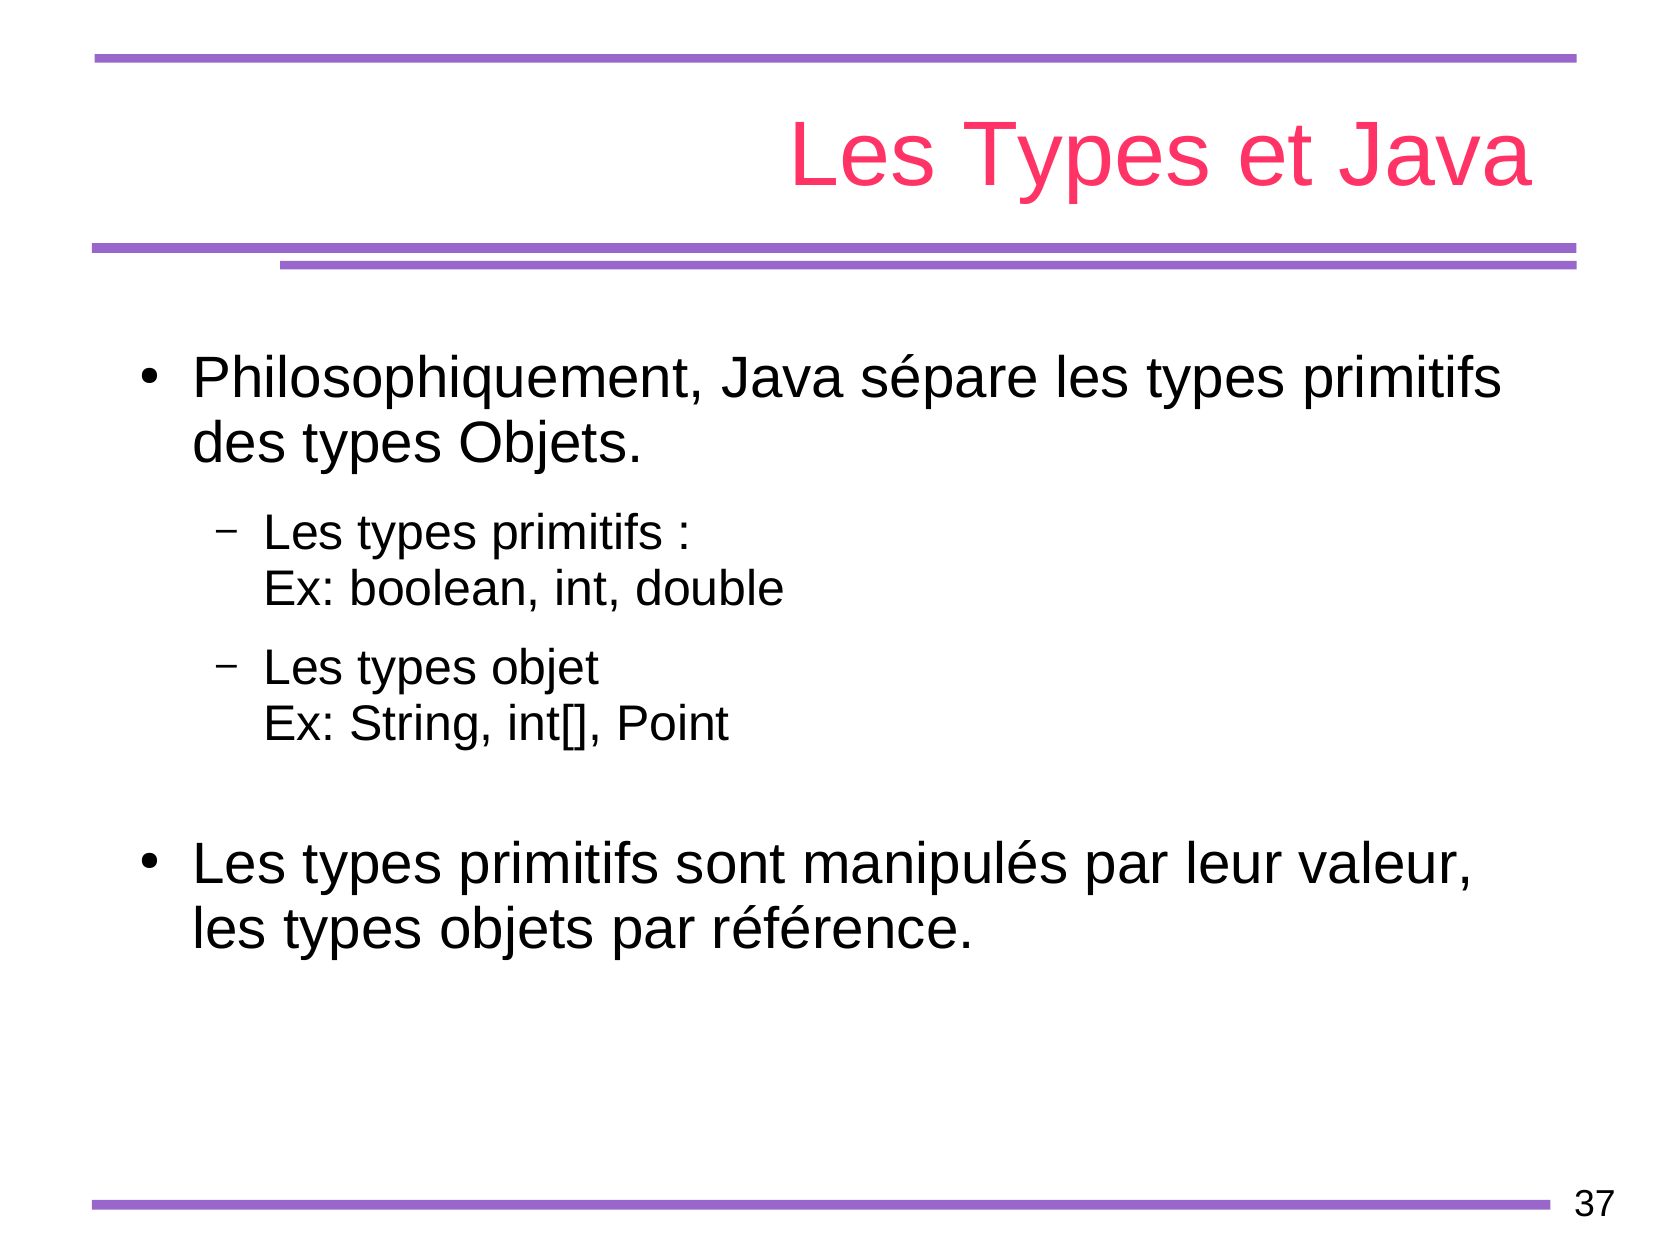

# Les Types et Java
Philosophiquement, Java sépare les types primitifs des types Objets.
Les types primitifs :
Ex: boolean, int, double
Les types objet
Ex: String, int[], Point
Les types primitifs sont manipulés par leur valeur, les types objets par référence.